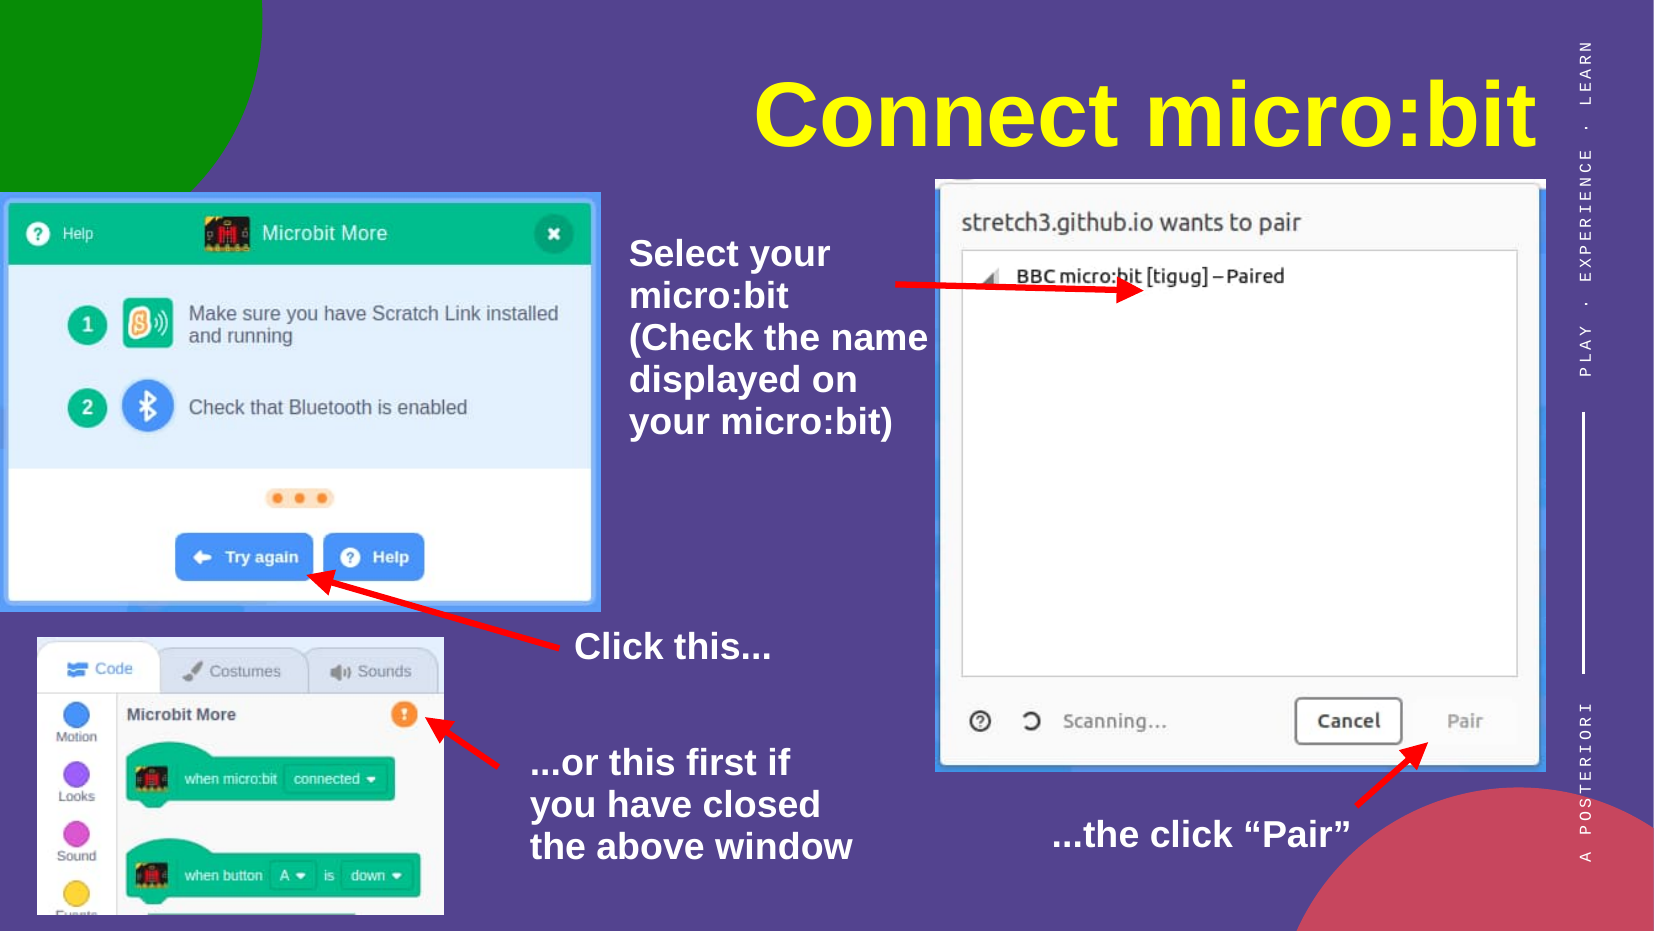

# Connect micro:bit
Select your
micro:bit
(Check the name
displayed on
your micro:bit)
Click this...
...or this first if
you have closed
the above window
...the click “Pair”